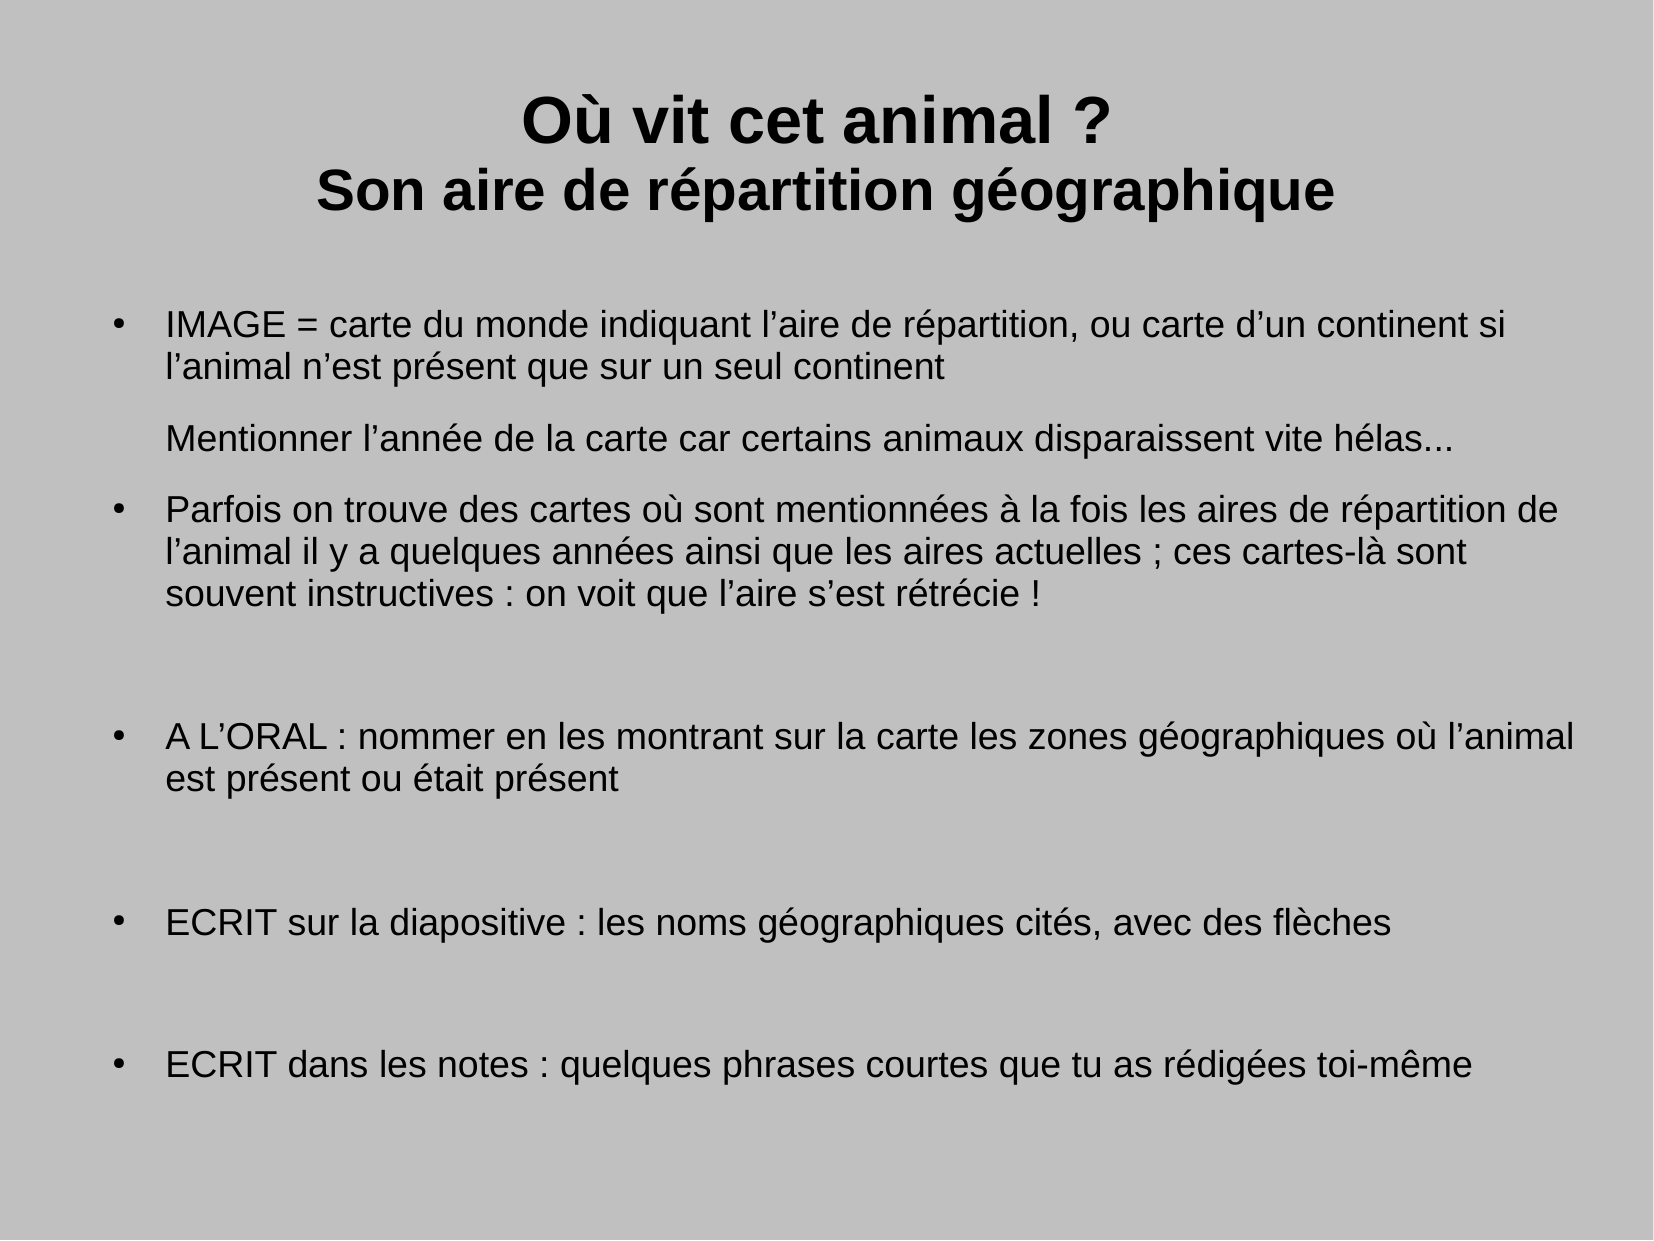

# Où vit cet animal ? Son aire de répartition géographique
IMAGE = carte du monde indiquant l’aire de répartition, ou carte d’un continent si l’animal n’est présent que sur un seul continent
Mentionner l’année de la carte car certains animaux disparaissent vite hélas...
Parfois on trouve des cartes où sont mentionnées à la fois les aires de répartition de l’animal il y a quelques années ainsi que les aires actuelles ; ces cartes-là sont souvent instructives : on voit que l’aire s’est rétrécie !
A L’ORAL : nommer en les montrant sur la carte les zones géographiques où l’animal est présent ou était présent
ECRIT sur la diapositive : les noms géographiques cités, avec des flèches
ECRIT dans les notes : quelques phrases courtes que tu as rédigées toi-même